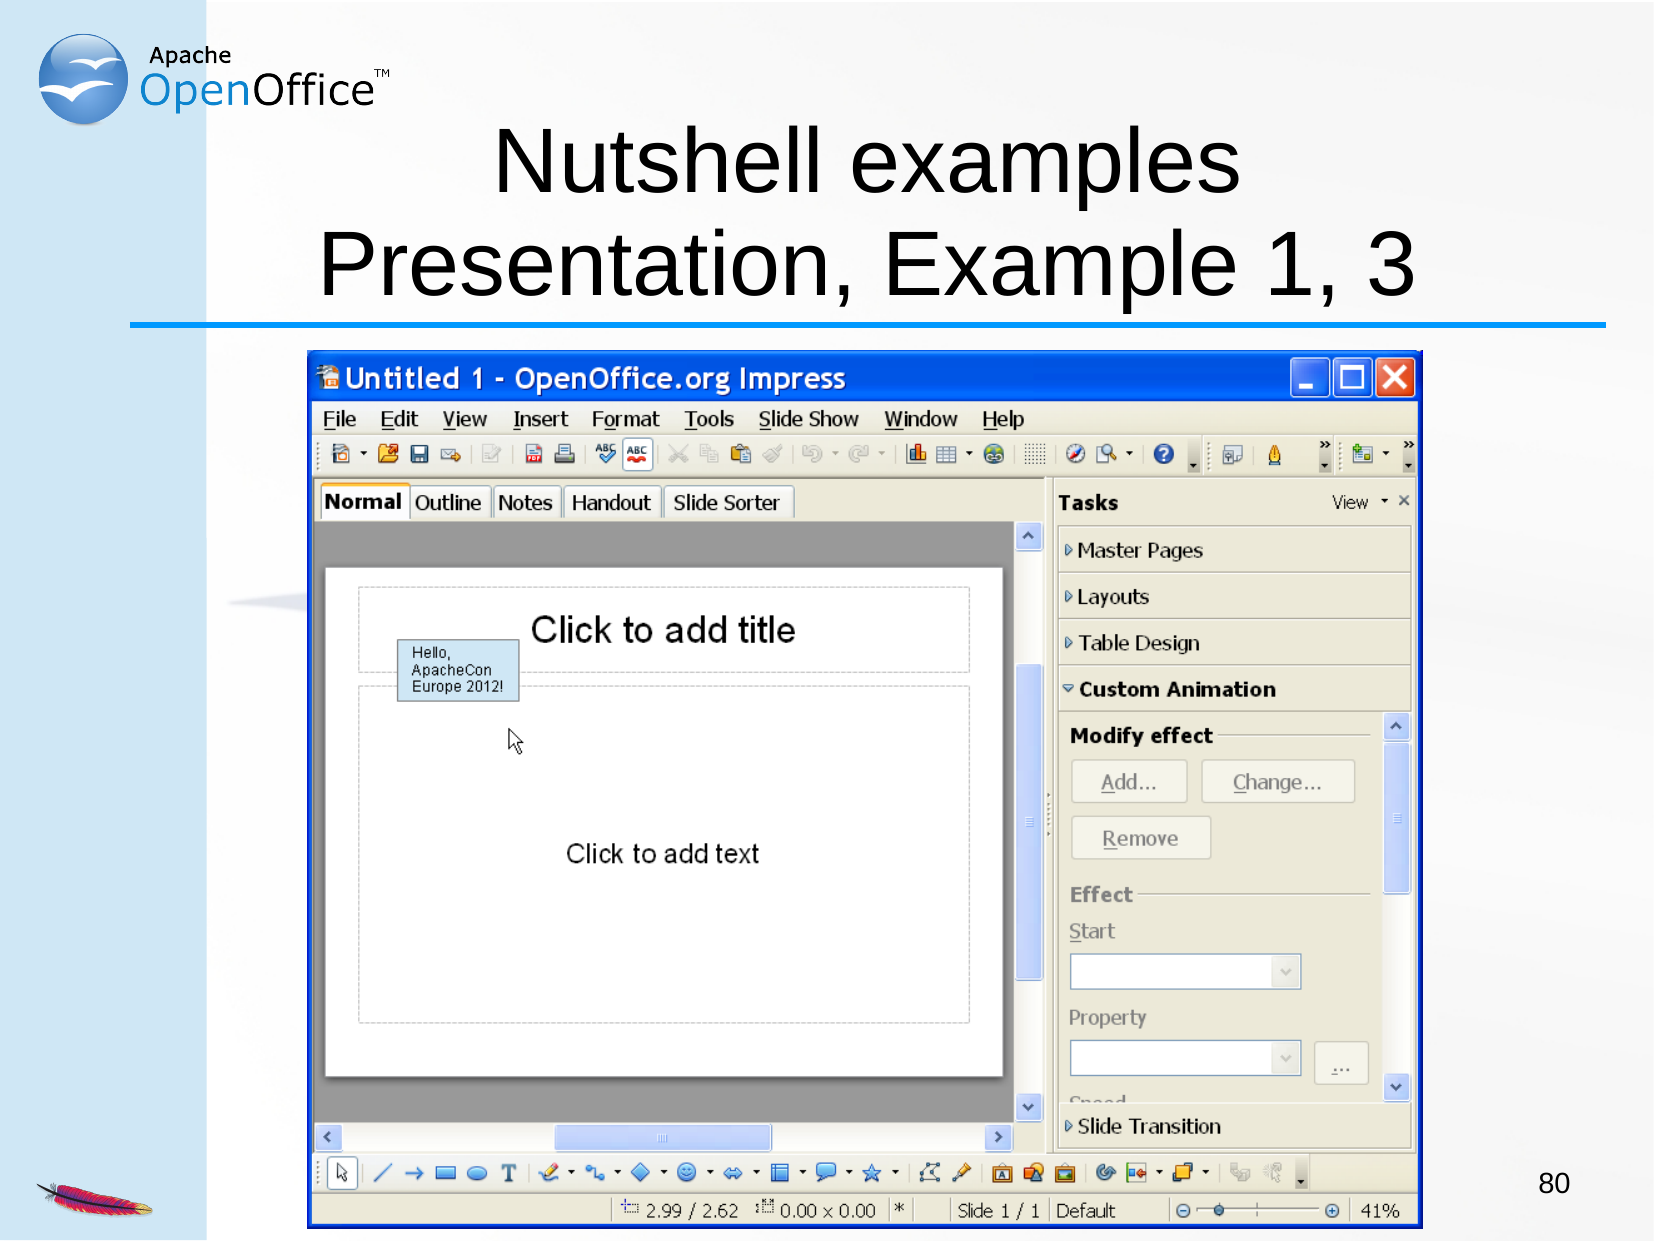

# Nutshell examples Presentation, Example 1, 3
80